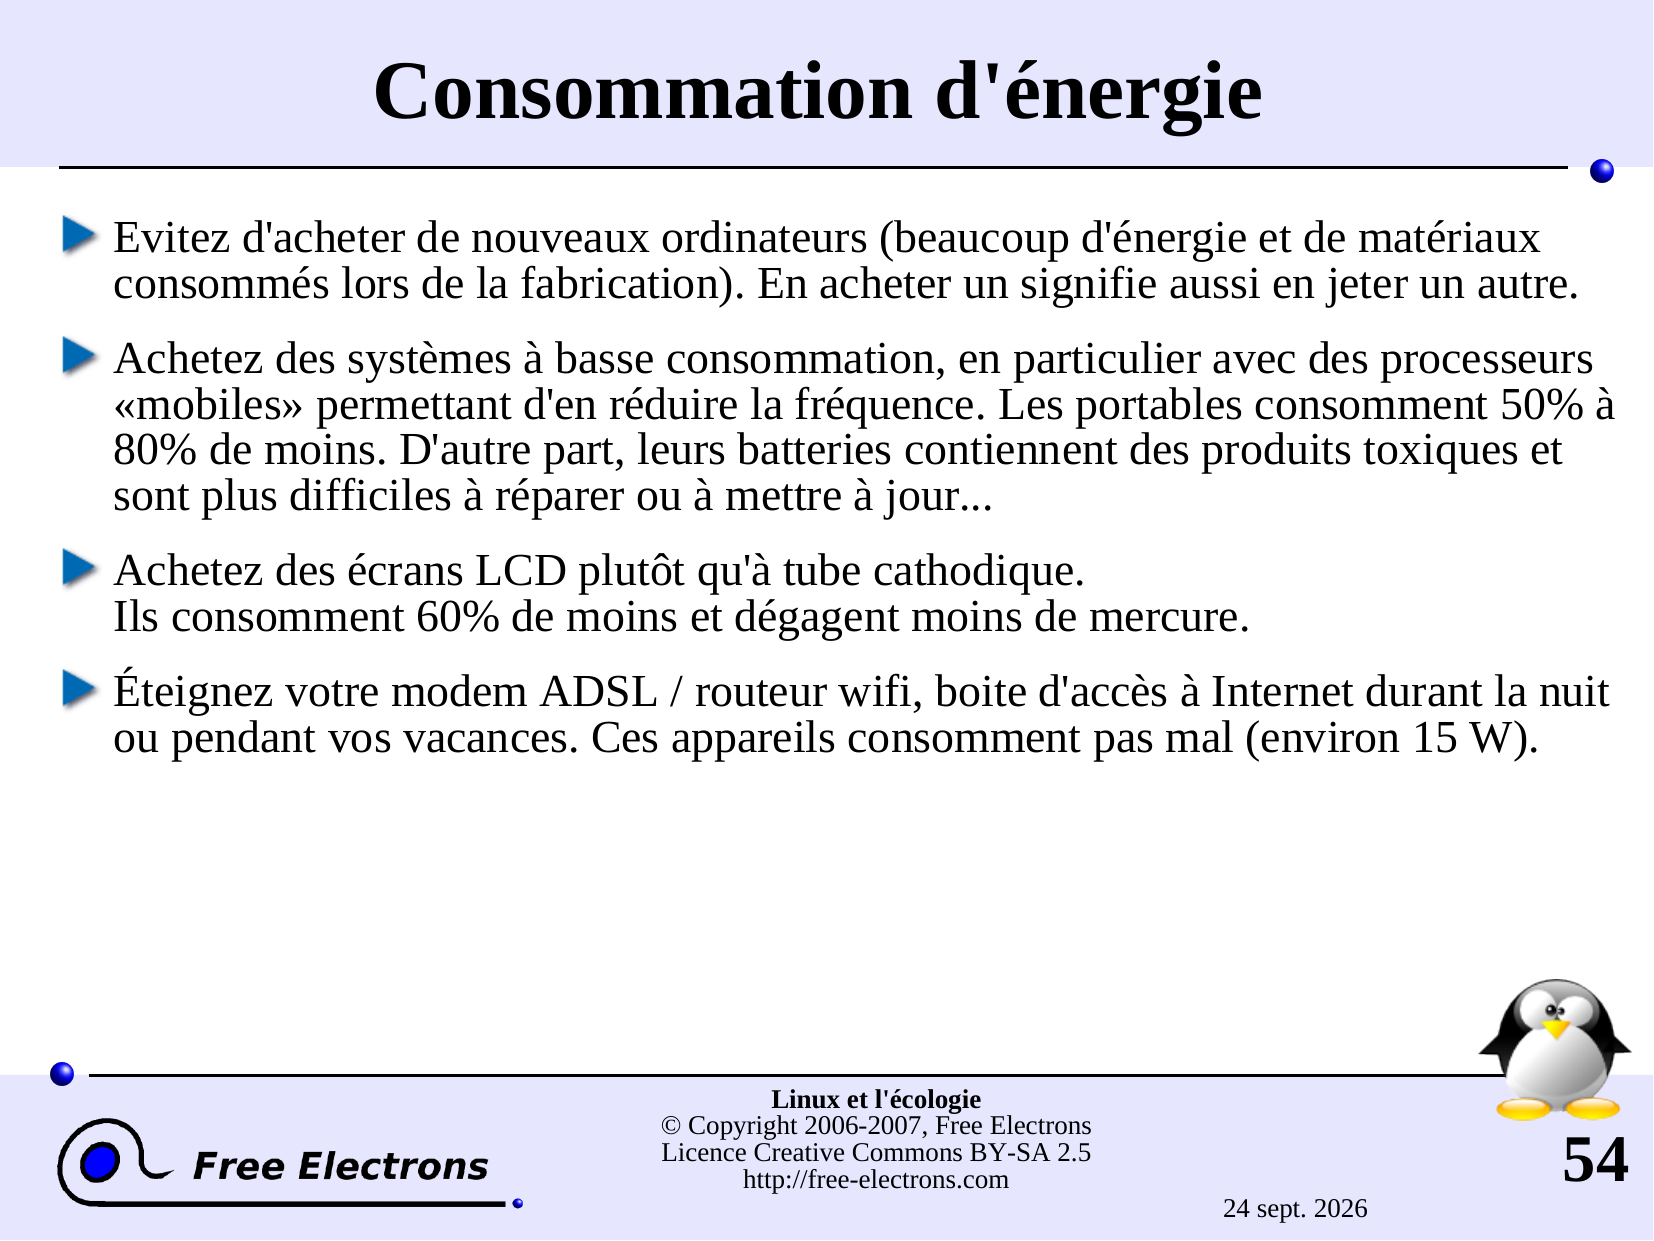

# Consommation d'énergie
Evitez d'acheter de nouveaux ordinateurs (beaucoup d'énergie et de matériaux consommés lors de la fabrication). En acheter un signifie aussi en jeter un autre.
Achetez des systèmes à basse consommation, en particulier avec des processeurs «mobiles» permettant d'en réduire la fréquence. Les portables consomment 50% à 80% de moins. D'autre part, leurs batteries contiennent des produits toxiques et sont plus difficiles à réparer ou à mettre à jour...
Achetez des écrans LCD plutôt qu'à tube cathodique.
Ils consomment 60% de moins et dégagent moins de mercure.
Éteignez votre modem ADSL / routeur wifi, boite d'accès à Internet durant la nuit ou pendant vos vacances. Ces appareils consomment pas mal (environ 15 W).